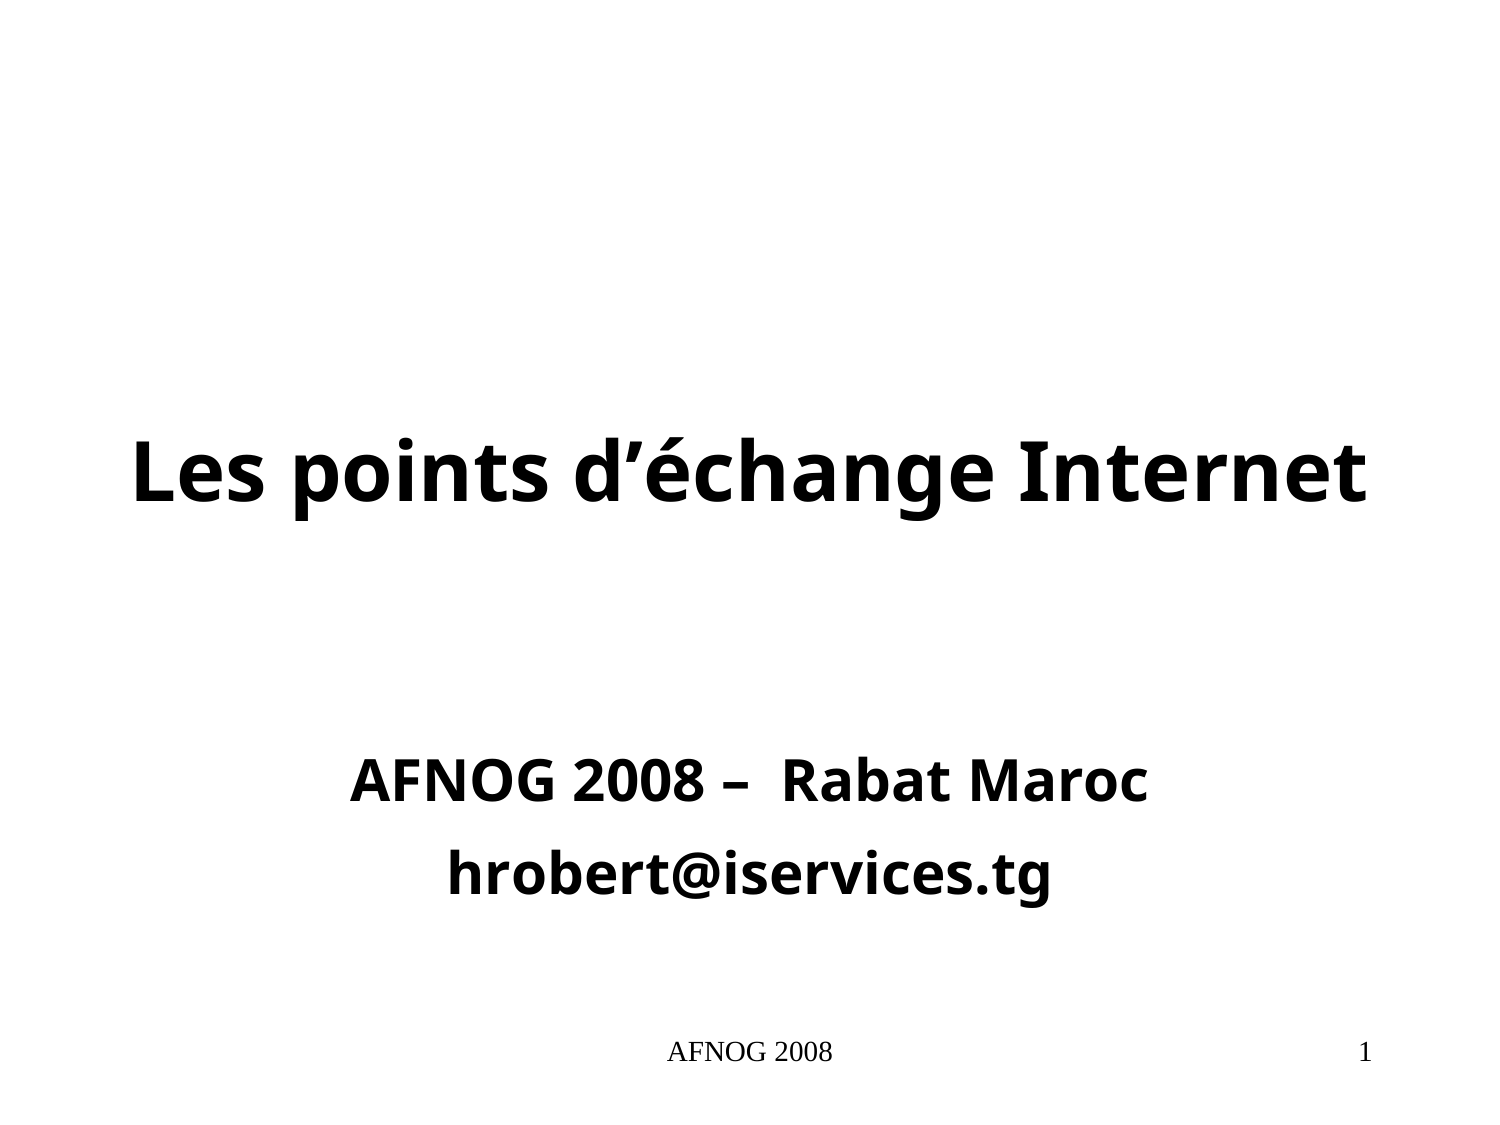

# Les points d’échange Internet
AFNOG 2008 – Rabat Maroc
hrobert@iservices.tg
AFNOG 2008